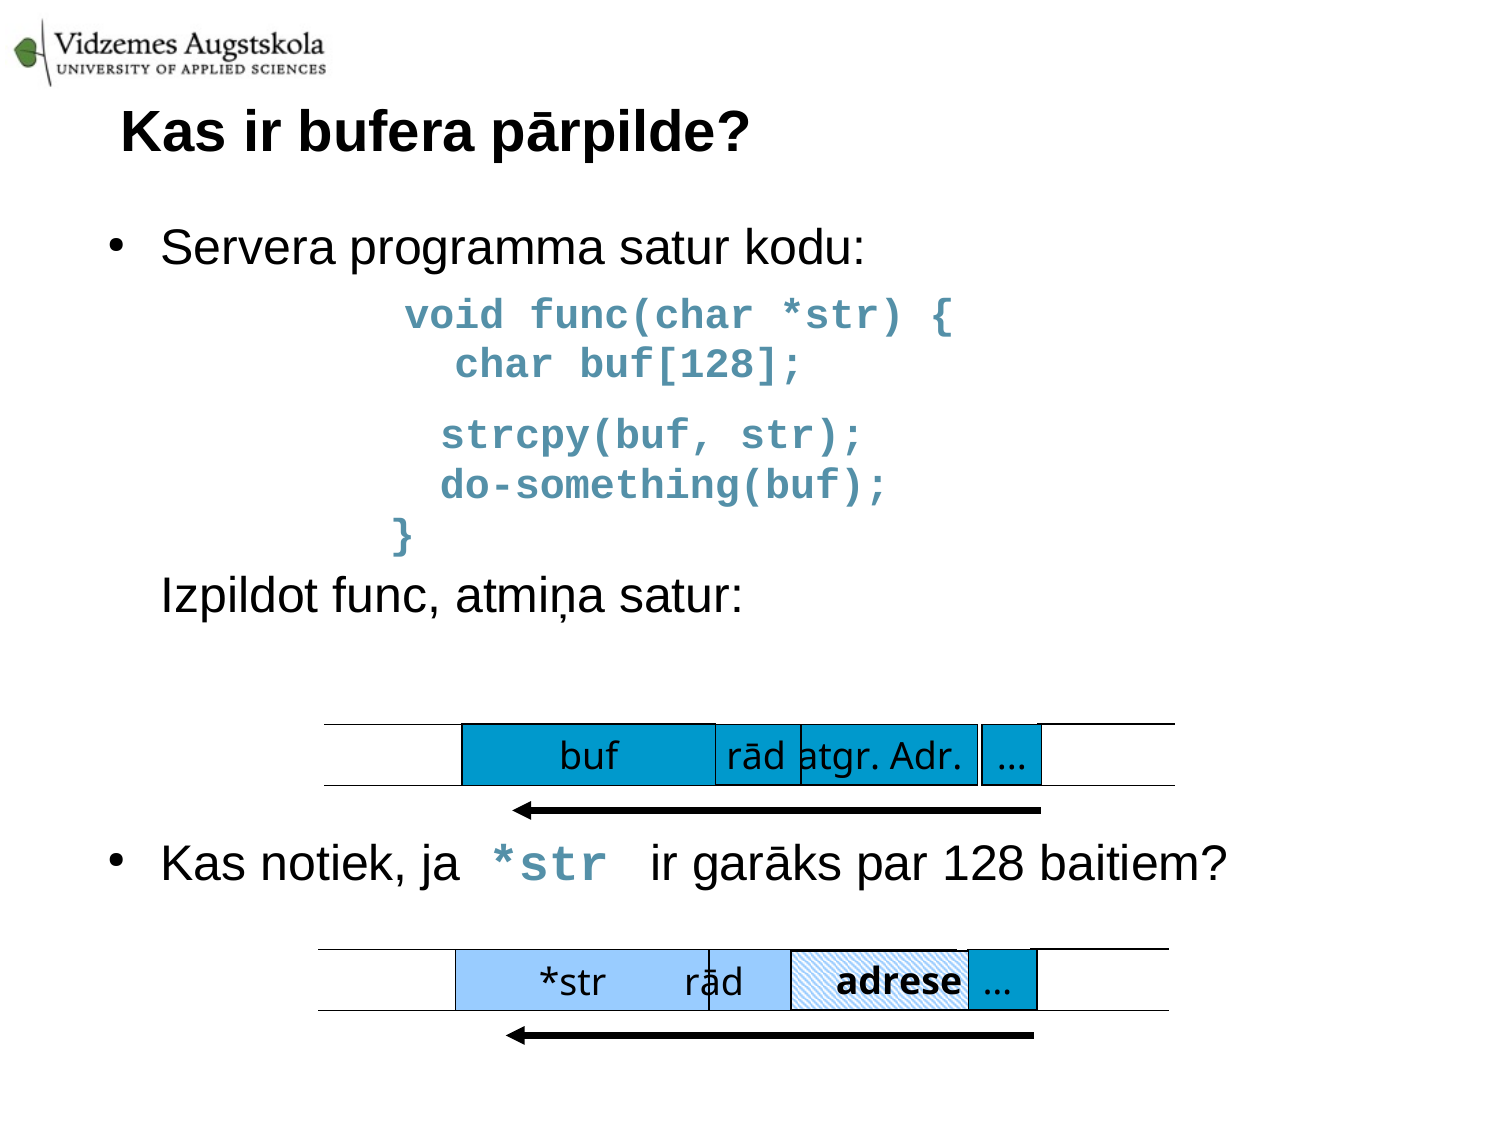

# Kas ir bufera pārpilde?
Servera programma satur kodu:
		void func(char *str) {
 		 char buf[128];
 strcpy(buf, str);
		 do-something(buf);
 		}
Izpildot func, atmiņa satur:
Kas notiek, ja *str ir garāks par 128 baitiem?
buf
rād
atgr. Adr.
...
adrese
…
 *str rād